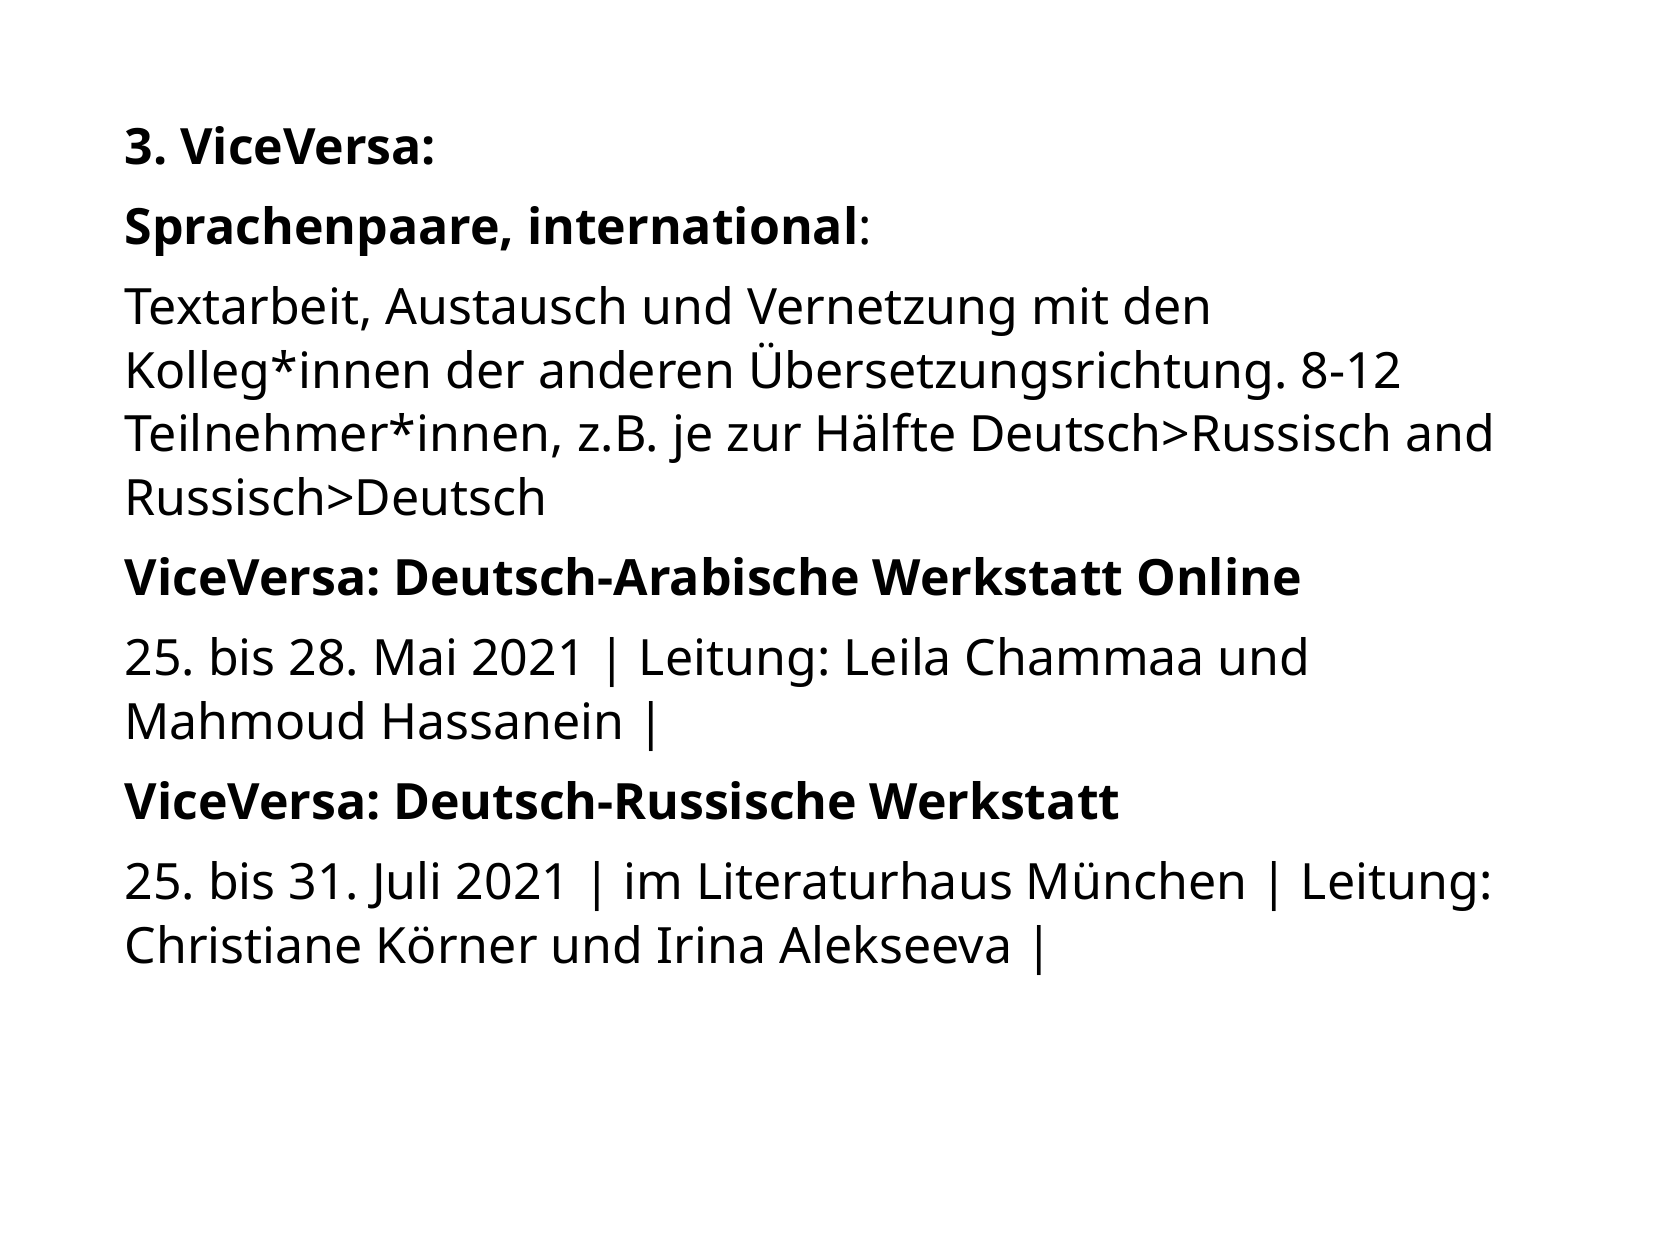

3. ViceVersa:
Sprachenpaare, international:
Textarbeit, Austausch und Vernetzung mit den Kolleg*innen der anderen Übersetzungsrichtung. 8-12 Teilnehmer*innen, z.B. je zur Hälfte Deutsch>Russisch and Russisch>Deutsch
ViceVersa: Deutsch-Arabische Werkstatt Online
25. bis 28. Mai 2021 | Leitung: Leila Chammaa und Mahmoud Hassanein |
ViceVersa: Deutsch-Russische Werkstatt
25. bis 31. Juli 2021 | im Literaturhaus München | Leitung: Christiane Körner und Irina Alekseeva |